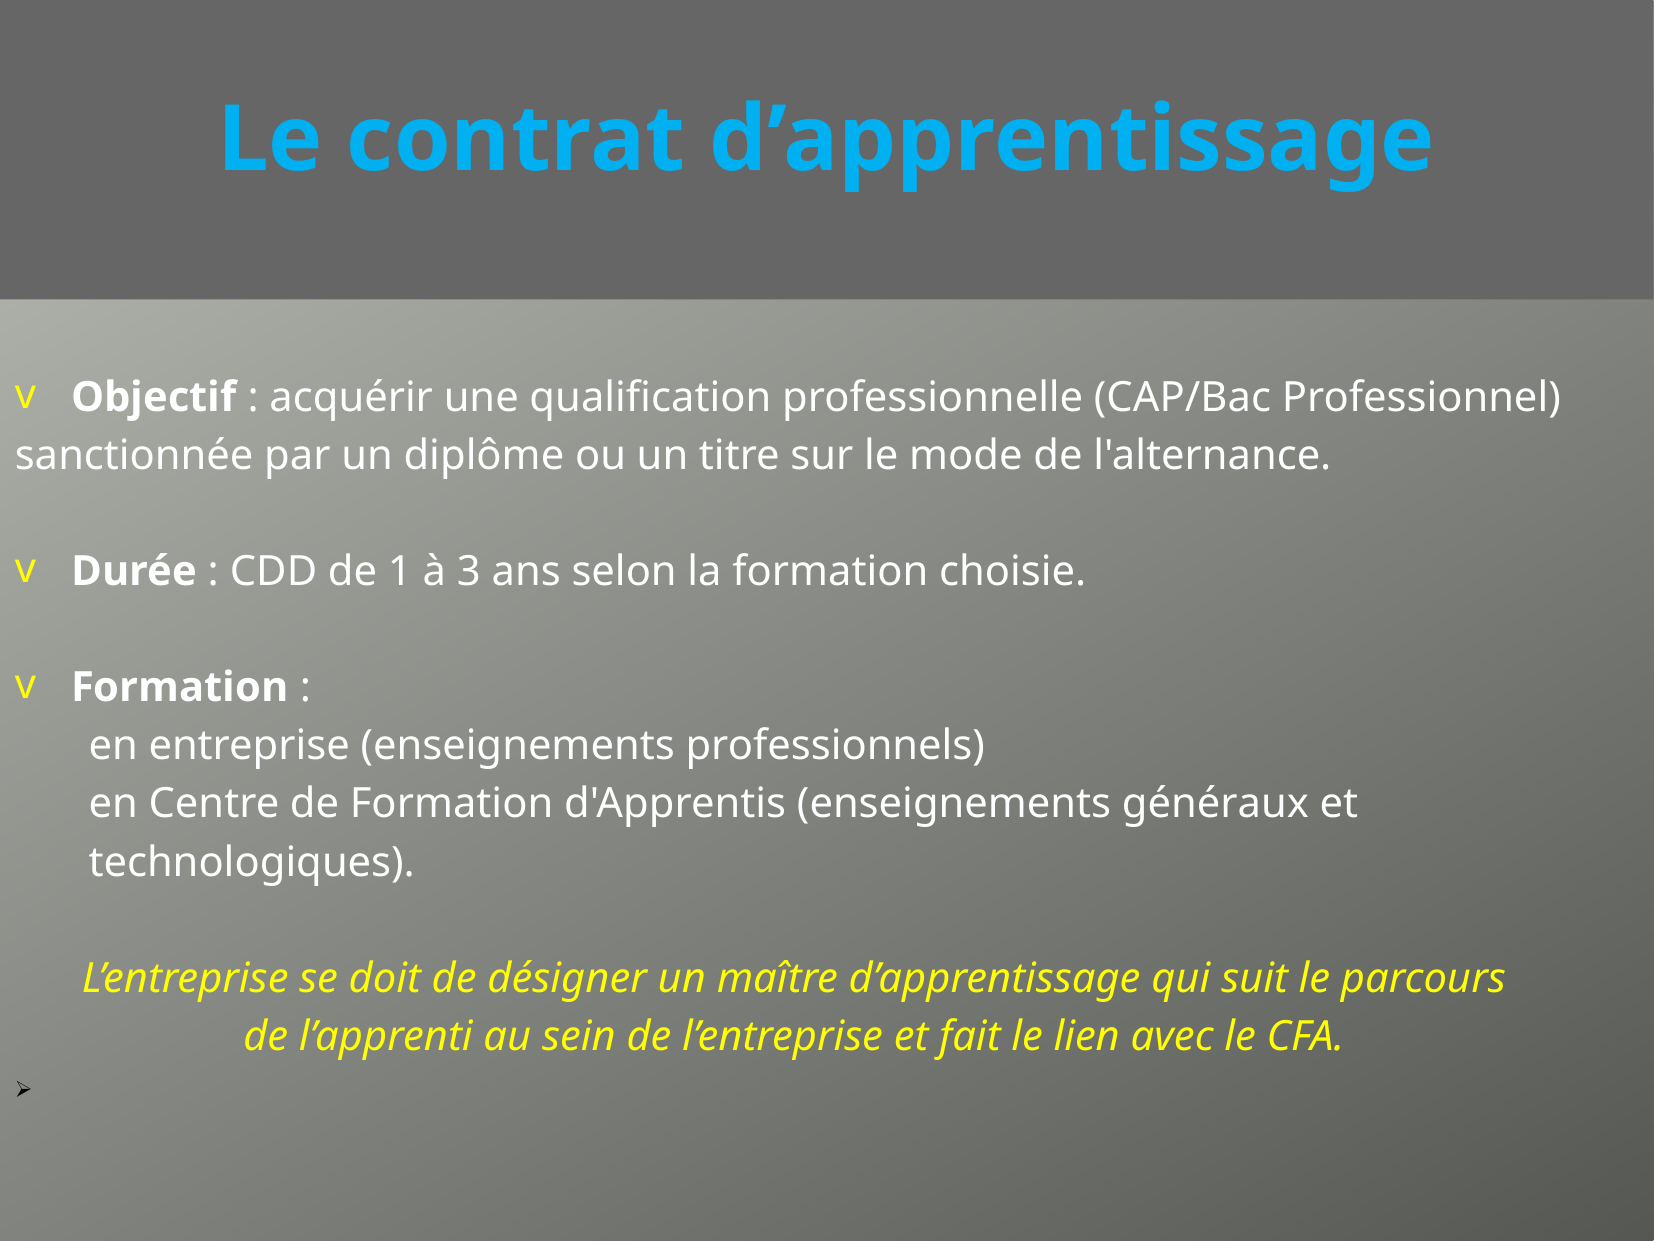

Le contrat d’apprentissage
Objectif : acquérir une qualification professionnelle (CAP/Bac Professionnel)
sanctionnée par un diplôme ou un titre sur le mode de l'alternance.
Durée : CDD de 1 à 3 ans selon la formation choisie.
Formation :
	en entreprise (enseignements professionnels)
	en Centre de Formation d'Apprentis (enseignements généraux et
	technologiques).
L’entreprise se doit de désigner un maître d’apprentissage qui suit le parcours
de l’apprenti au sein de l’entreprise et fait le lien avec le CFA.